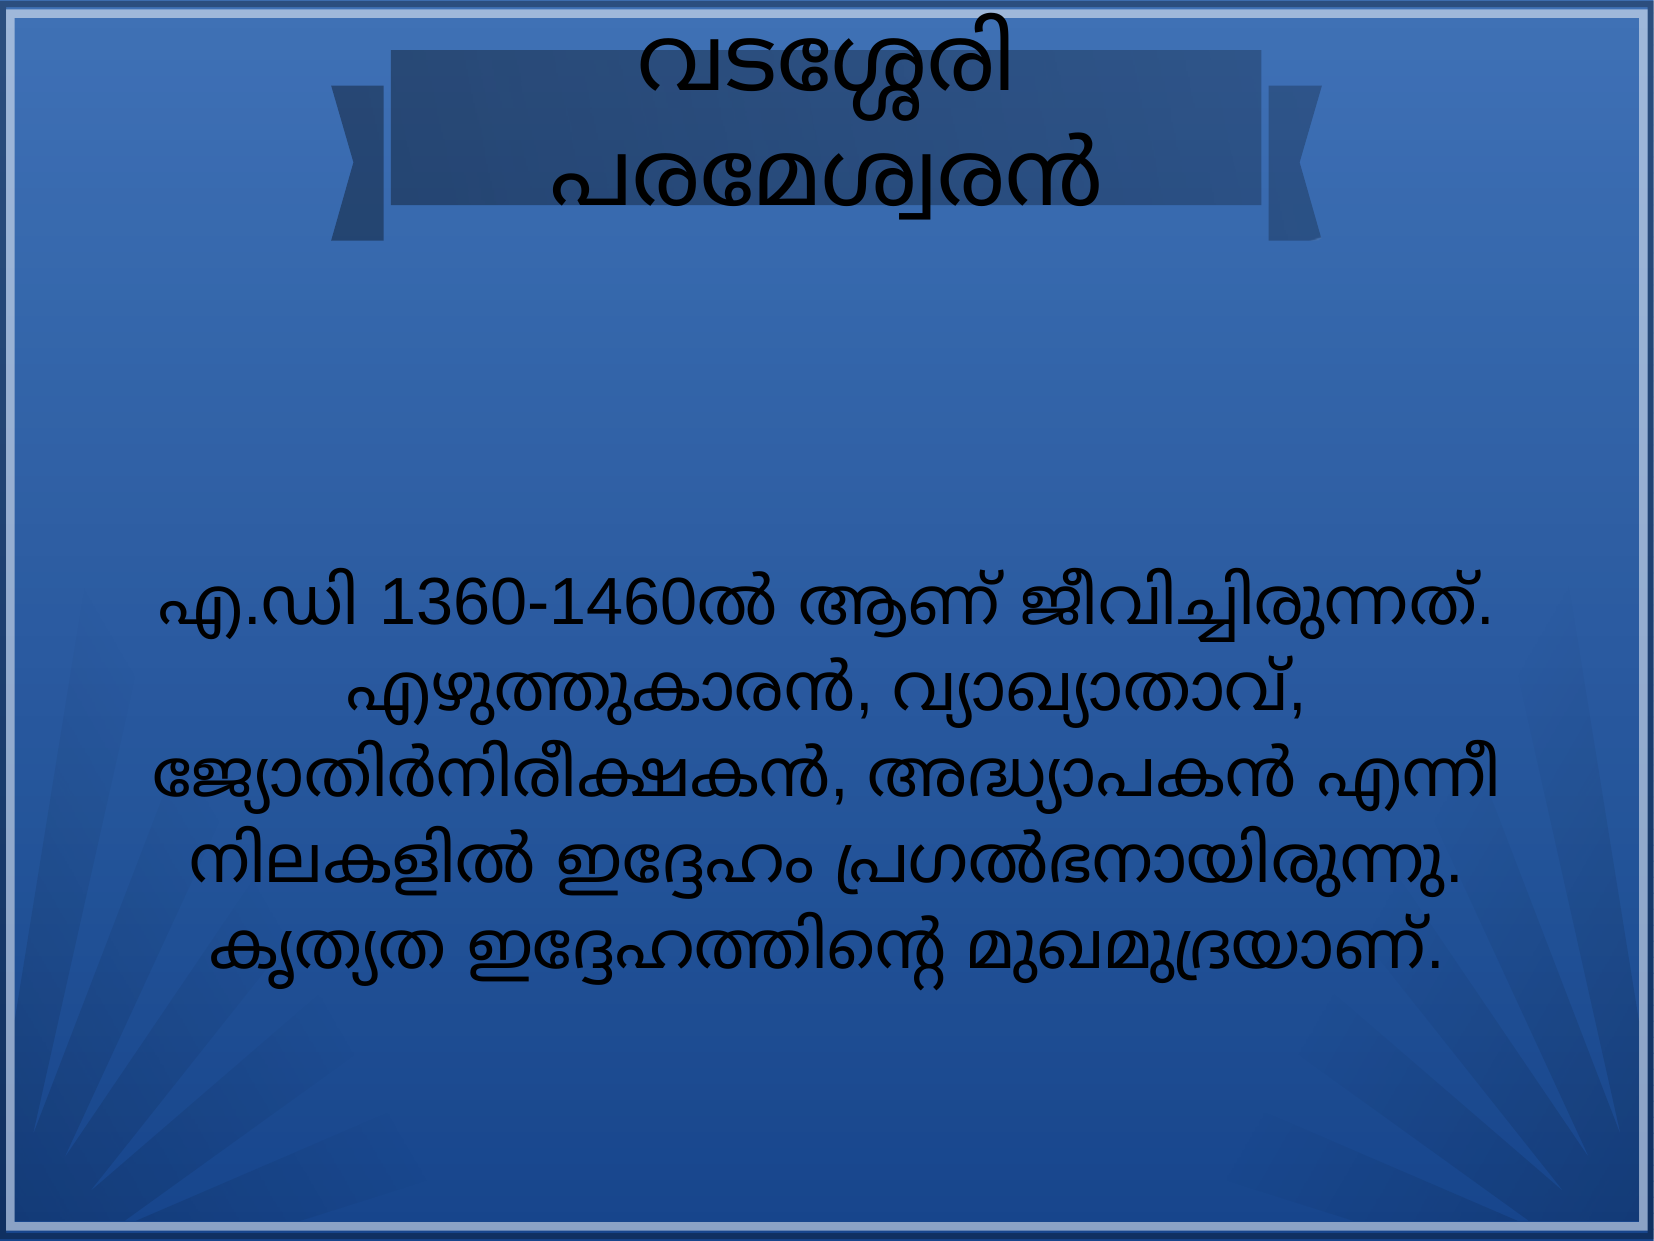

# വടശ്ശേരി പരമേശ്വരൻ
എ.ഡി 1360-1460ൽ ആണ് ജീവിച്ചിരുന്നത്. എഴുത്തുകാരൻ, വ്യാഖ്യാതാവ്, ജ്യോതിർനിരീക്ഷകൻ, അദ്ധ്യാപകൻ എന്നീ നിലകളിൽ ഇദ്ദേഹം പ്രഗൽഭനായിരുന്നു. കൃത്യത ഇദ്ദേഹത്തിന്റെ മുഖമുദ്രയാണ്.